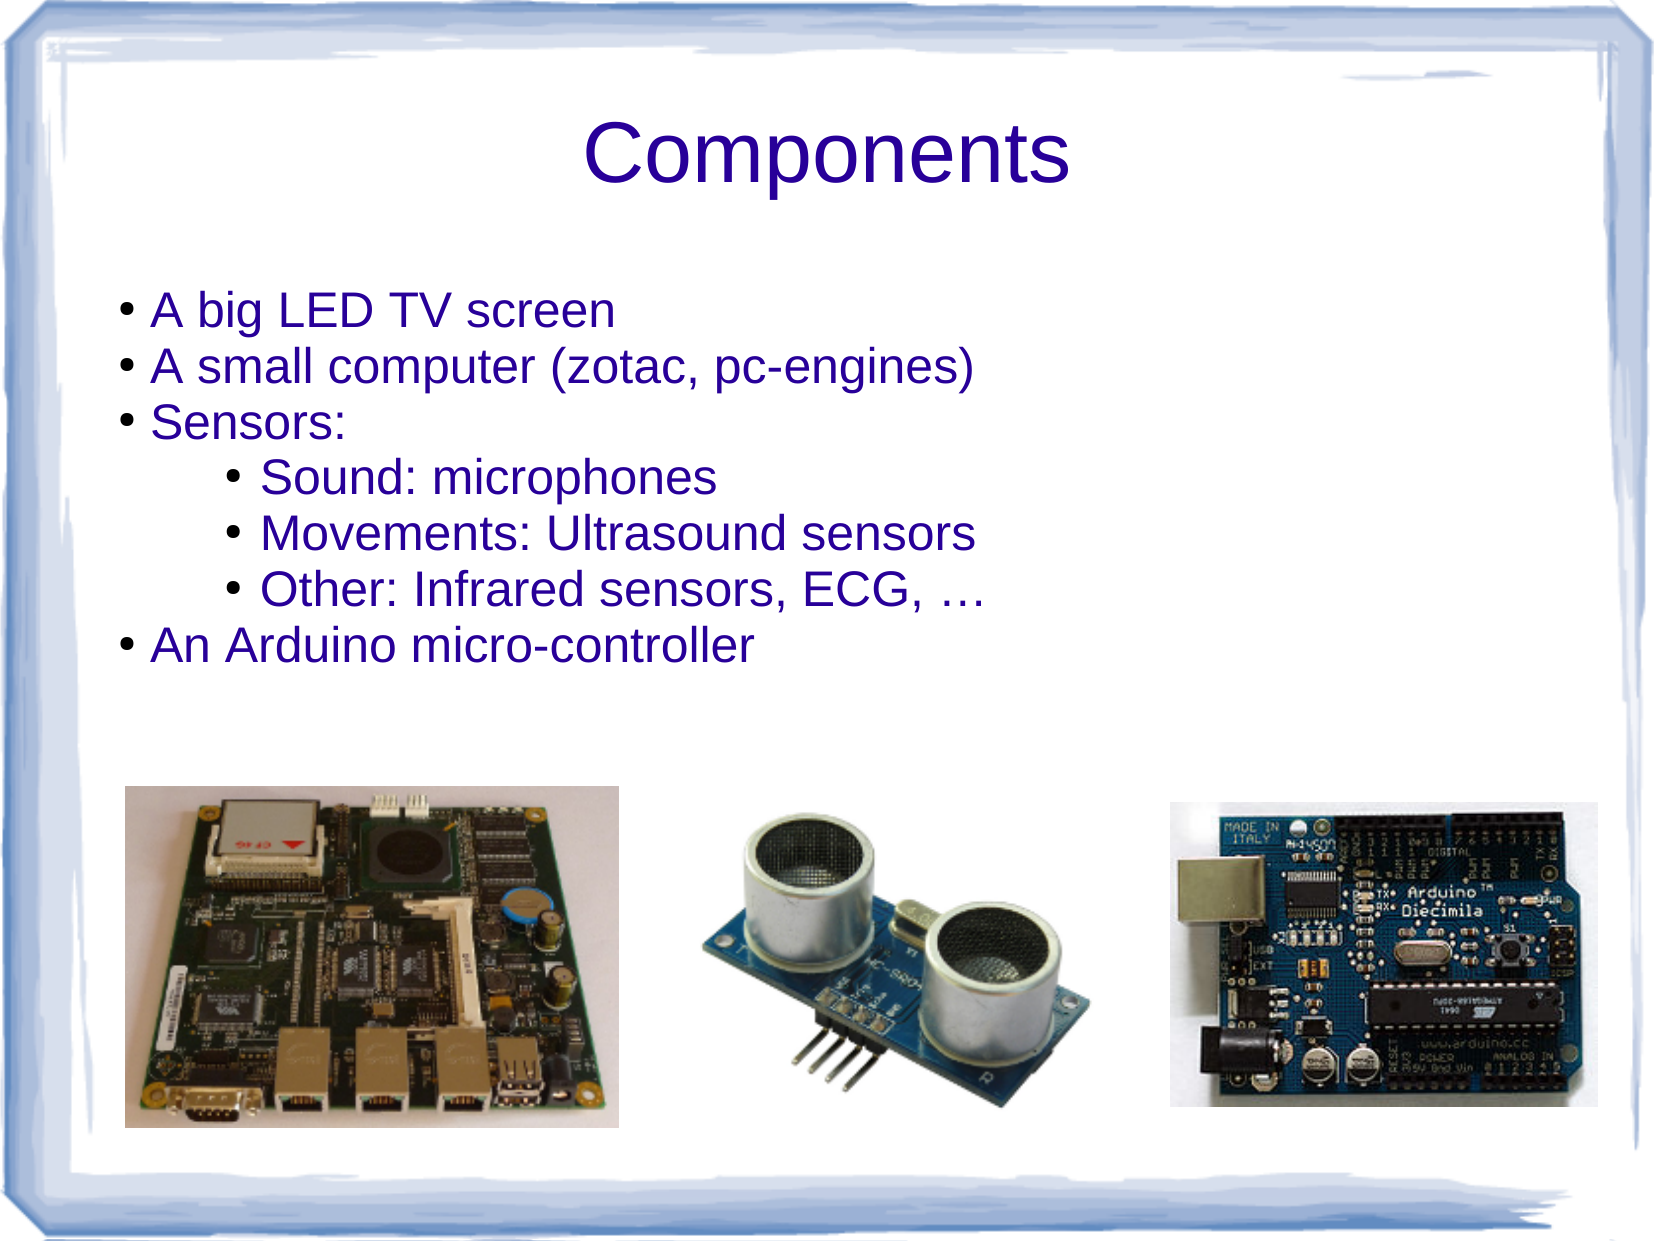

# Components
 A big LED TV screen
 A small computer (zotac, pc-engines)
 Sensors:
Sound: microphones
Movements: Ultrasound sensors
Other: Infrared sensors, ECG, …
 An Arduino micro-controller